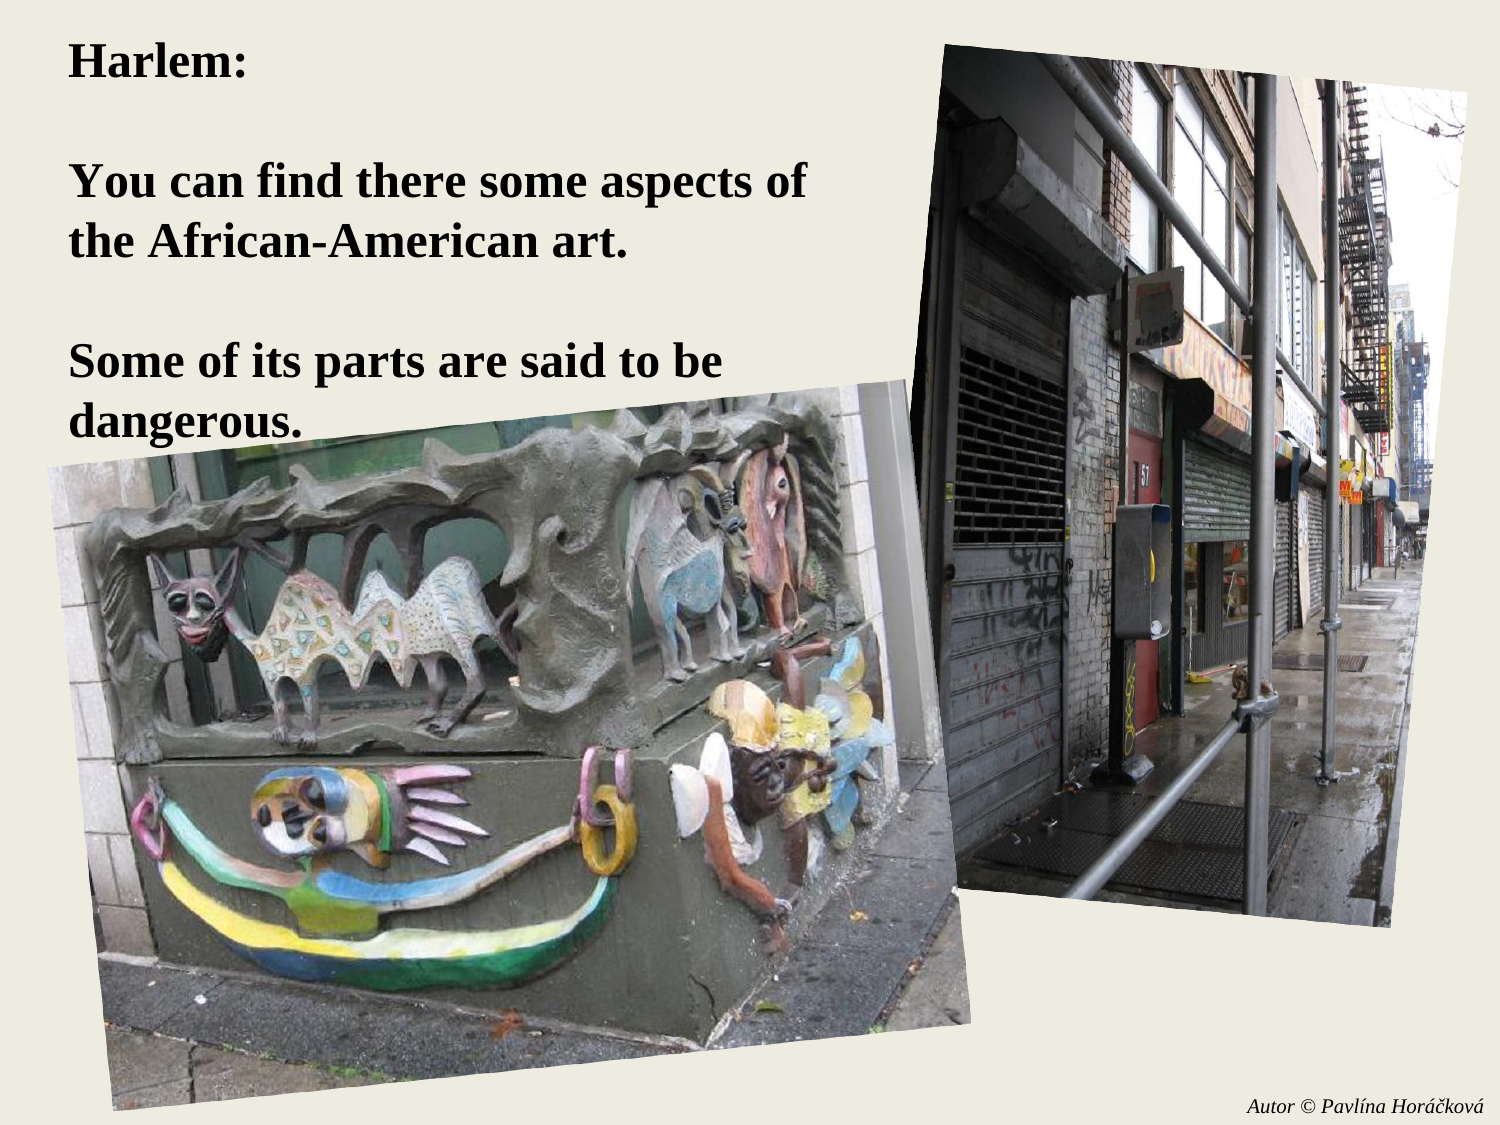

# Harlem: You can find there some aspects of the African-American art. Some of its parts are said to be dangerous.
Autor © Pavlína Horáčková